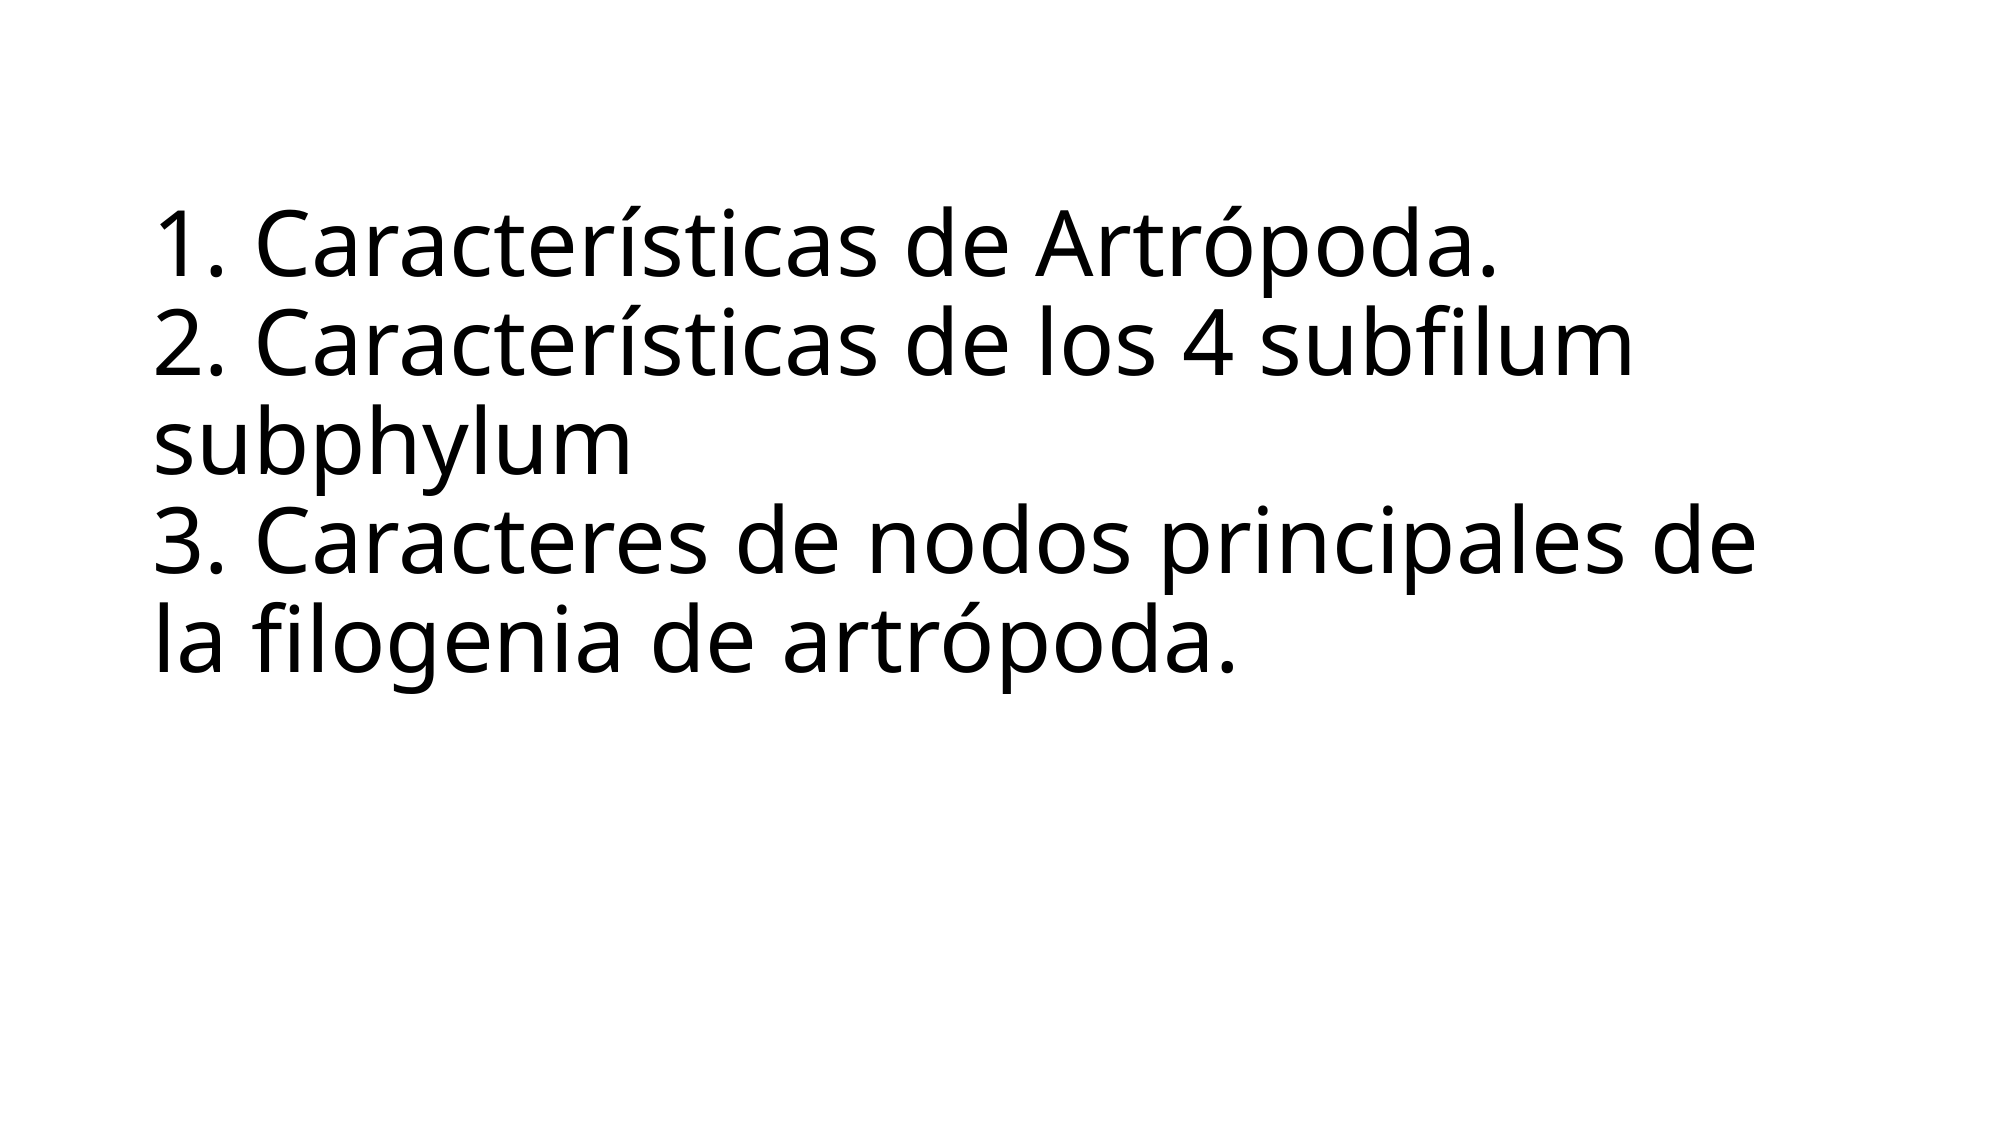

# 1. Características de Artrópoda. 2. Características de los 4 subfilum subphylum 3. Caracteres de nodos principales de la filogenia de artrópoda.